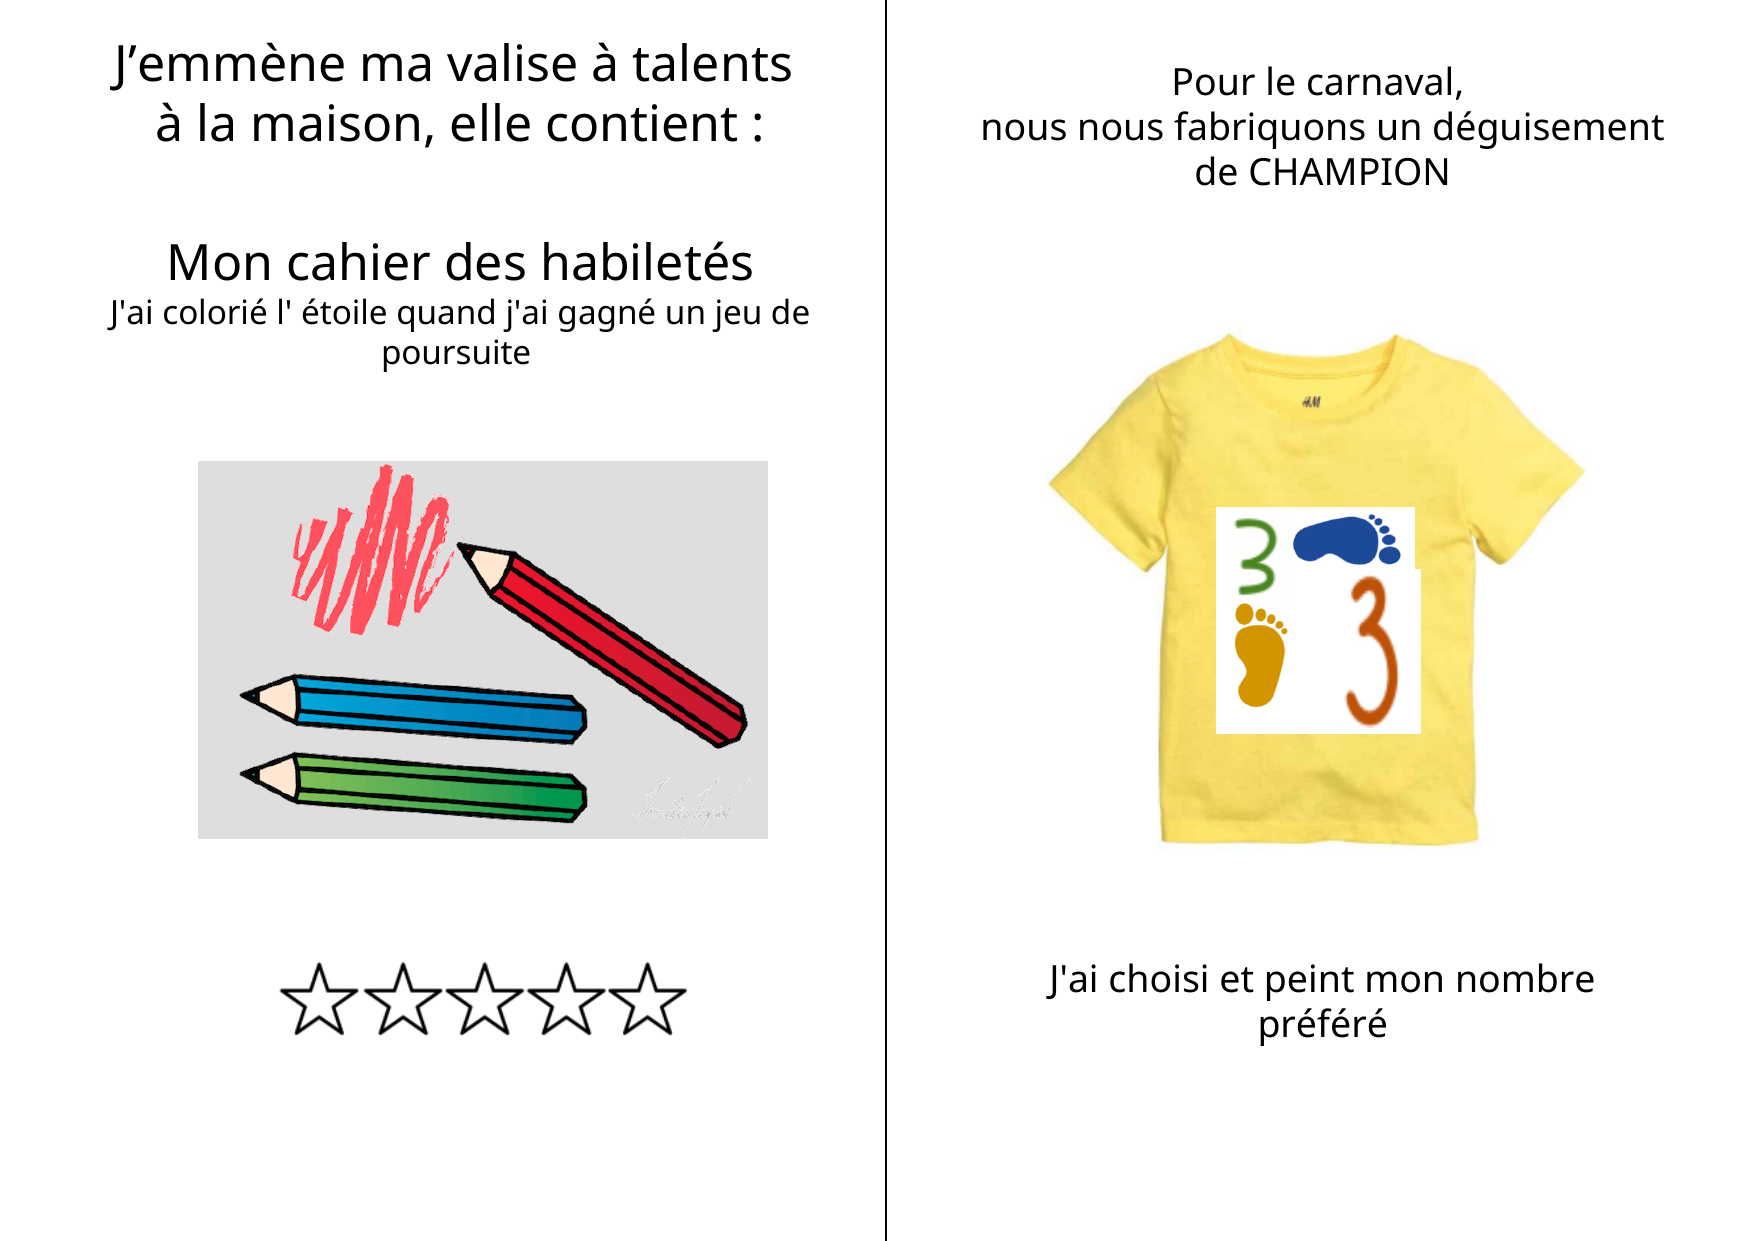

J’emmène ma valise à talents
à la maison, elle contient :
Mon cahier des habiletés
J'ai colorié l' étoile quand j'ai gagné un jeu de poursuite
Pour le carnaval,
nous nous fabriquons un déguisement de CHAMPION
J'ai choisi et peint mon nombre préféré